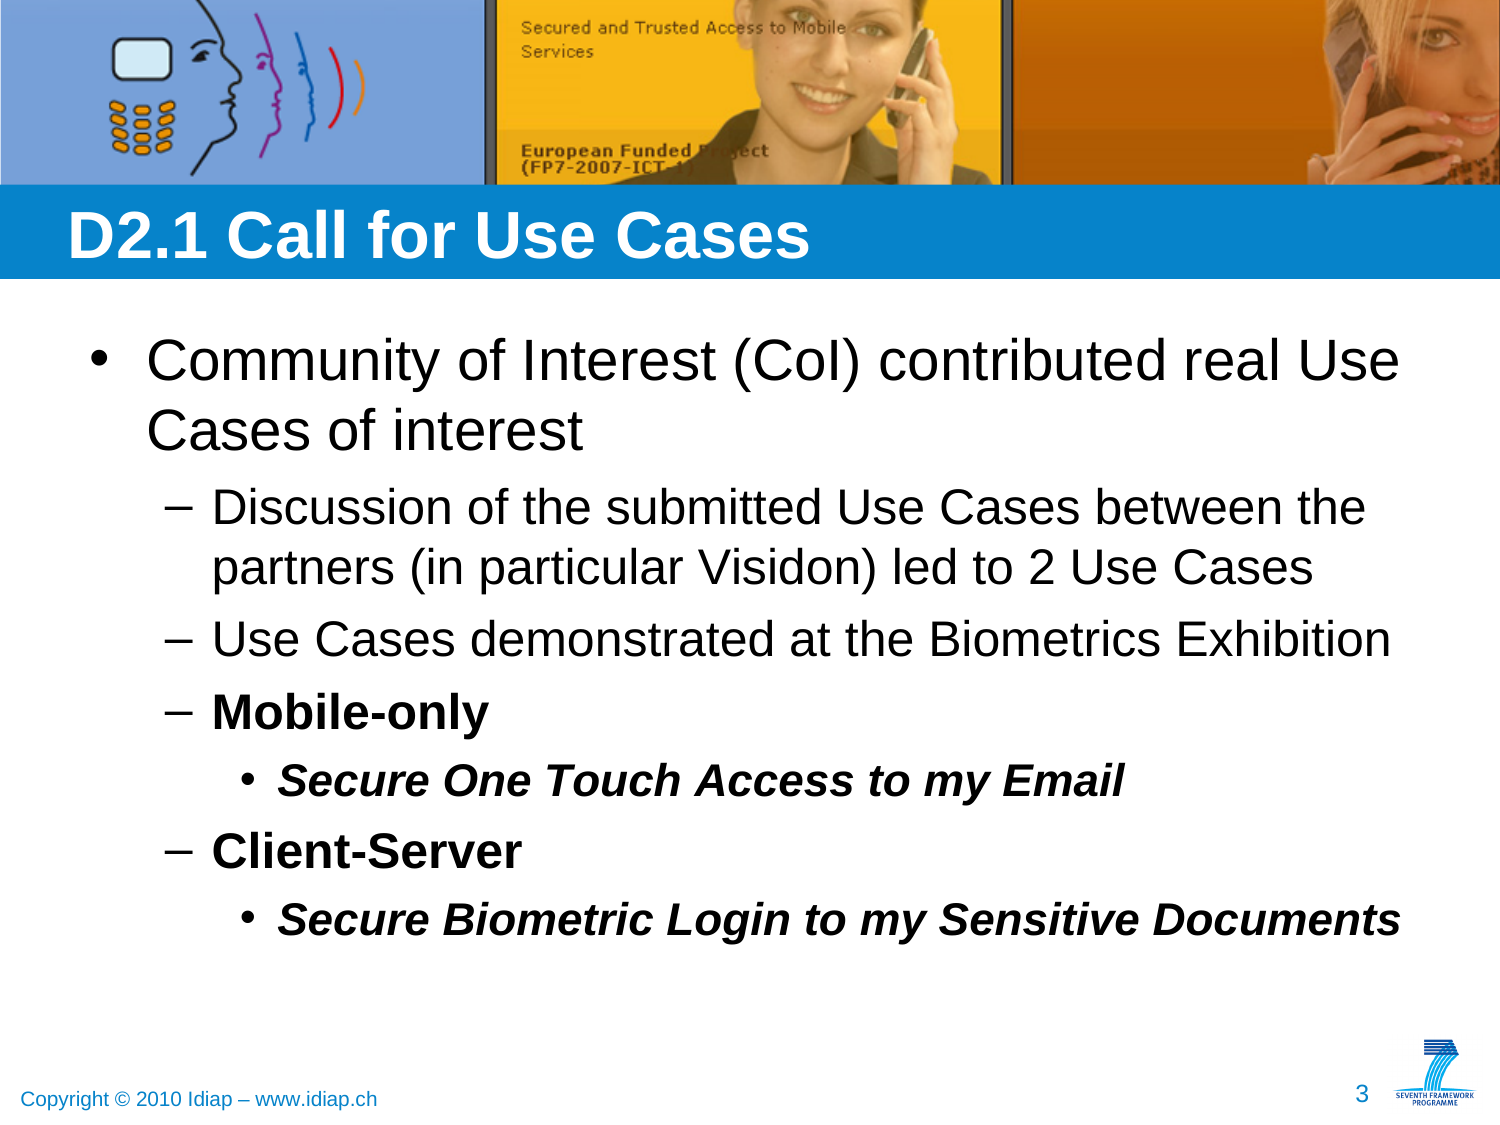

# D2.1 Call for Use Cases
Community of Interest (CoI) contributed real Use Cases of interest
Discussion of the submitted Use Cases between the partners (in particular Visidon) led to 2 Use Cases
Use Cases demonstrated at the Biometrics Exhibition
Mobile-only
Secure One Touch Access to my Email
Client-Server
Secure Biometric Login to my Sensitive Documents